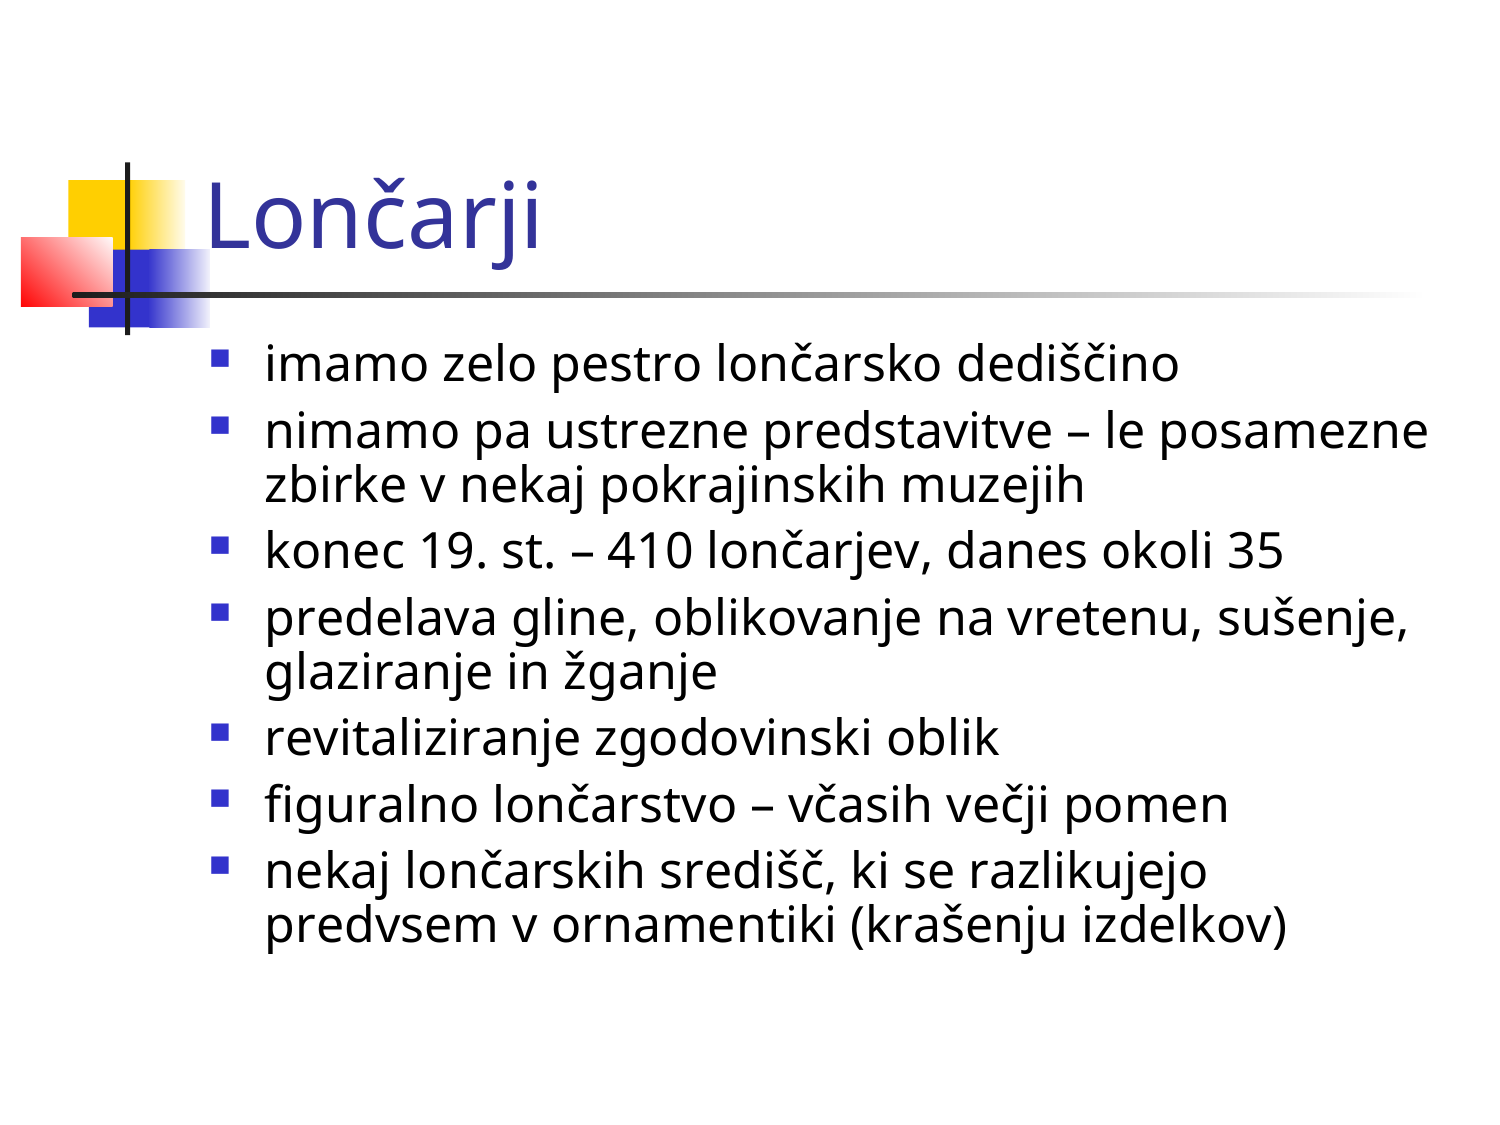

# Lončarji
imamo zelo pestro lončarsko dediščino
nimamo pa ustrezne predstavitve – le posamezne zbirke v nekaj pokrajinskih muzejih
konec 19. st. – 410 lončarjev, danes okoli 35
predelava gline, oblikovanje na vretenu, sušenje, glaziranje in žganje
revitaliziranje zgodovinski oblik
figuralno lončarstvo – včasih večji pomen
nekaj lončarskih središč, ki se razlikujejo predvsem v ornamentiki (krašenju izdelkov)